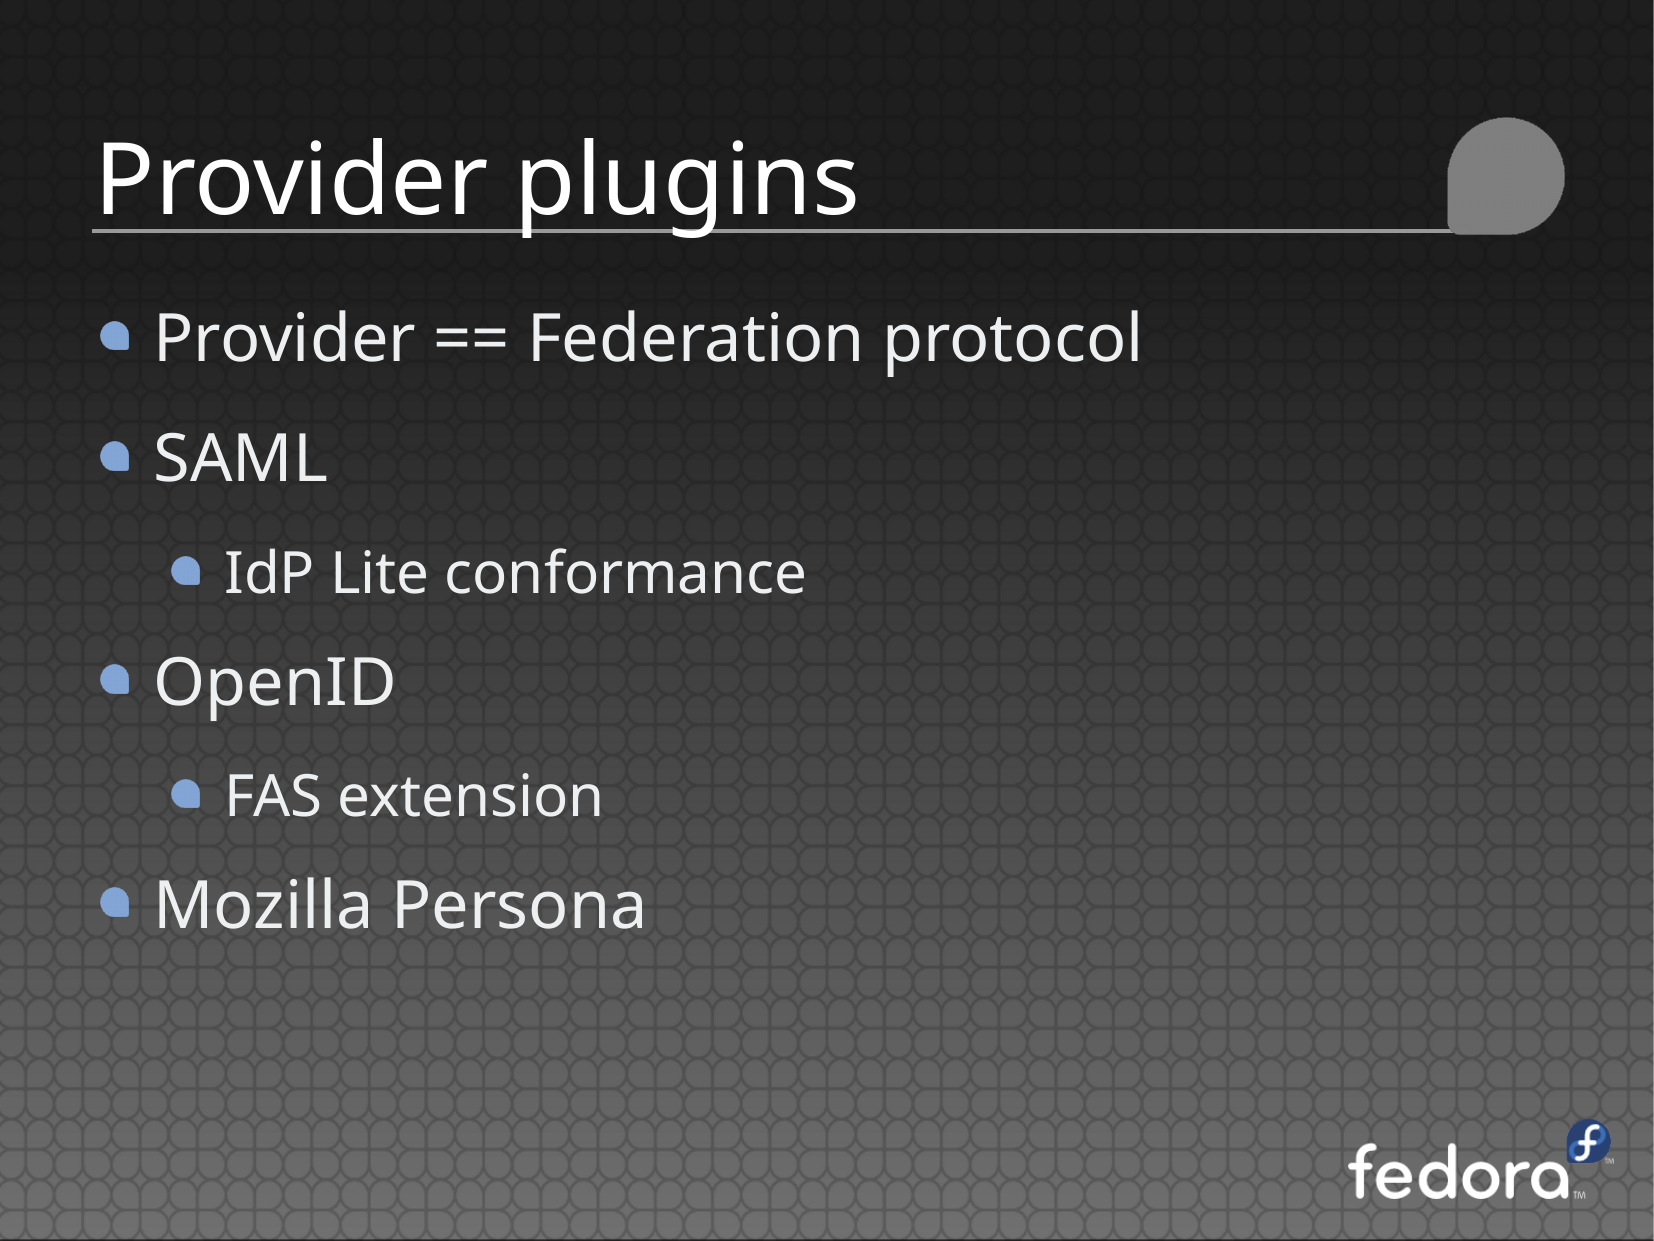

Provider plugins
# Provider == Federation protocol
SAML
IdP Lite conformance
OpenID
FAS extension
Mozilla Persona